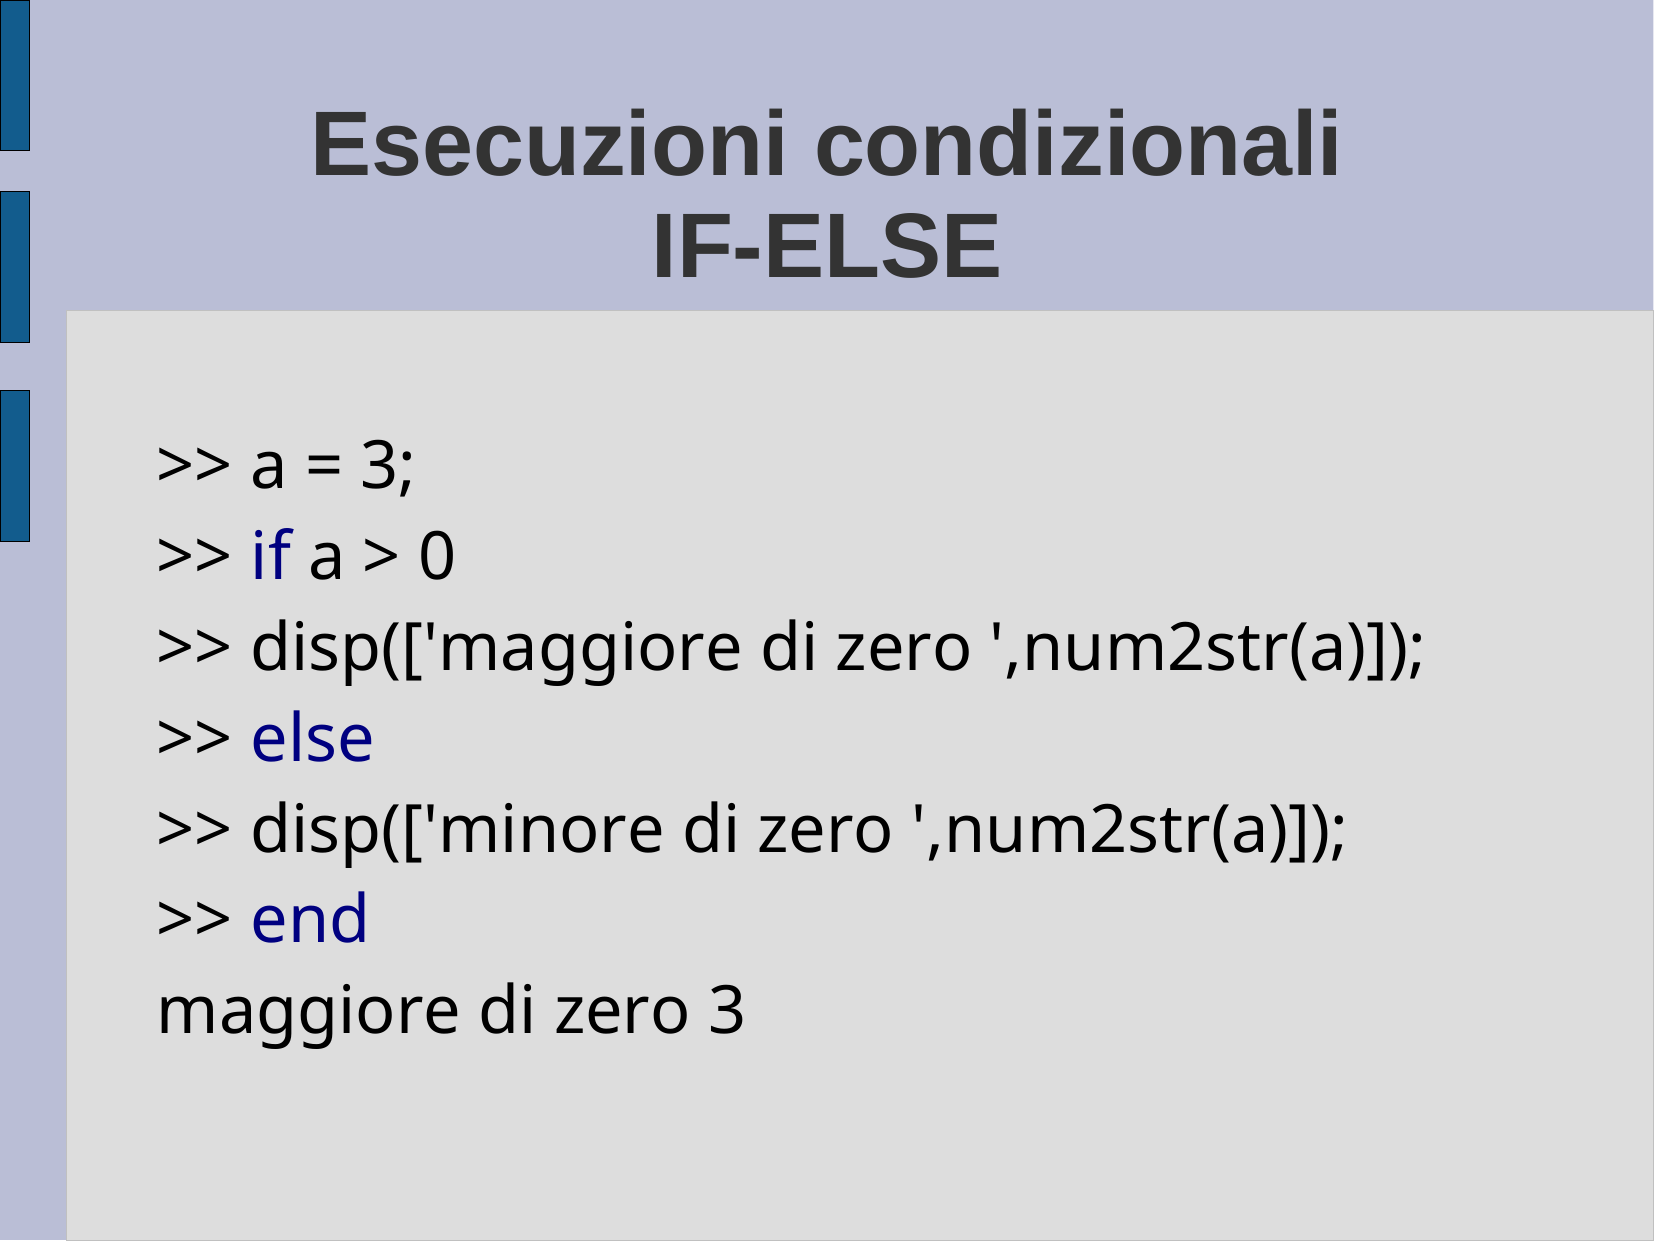

# Esecuzioni condizionali IF-ELSE
>> a = 3;
>> if a > 0
>> disp(['maggiore di zero ',num2str(a)]);
>> else
>> disp(['minore di zero ',num2str(a)]);
>> end
maggiore di zero 3